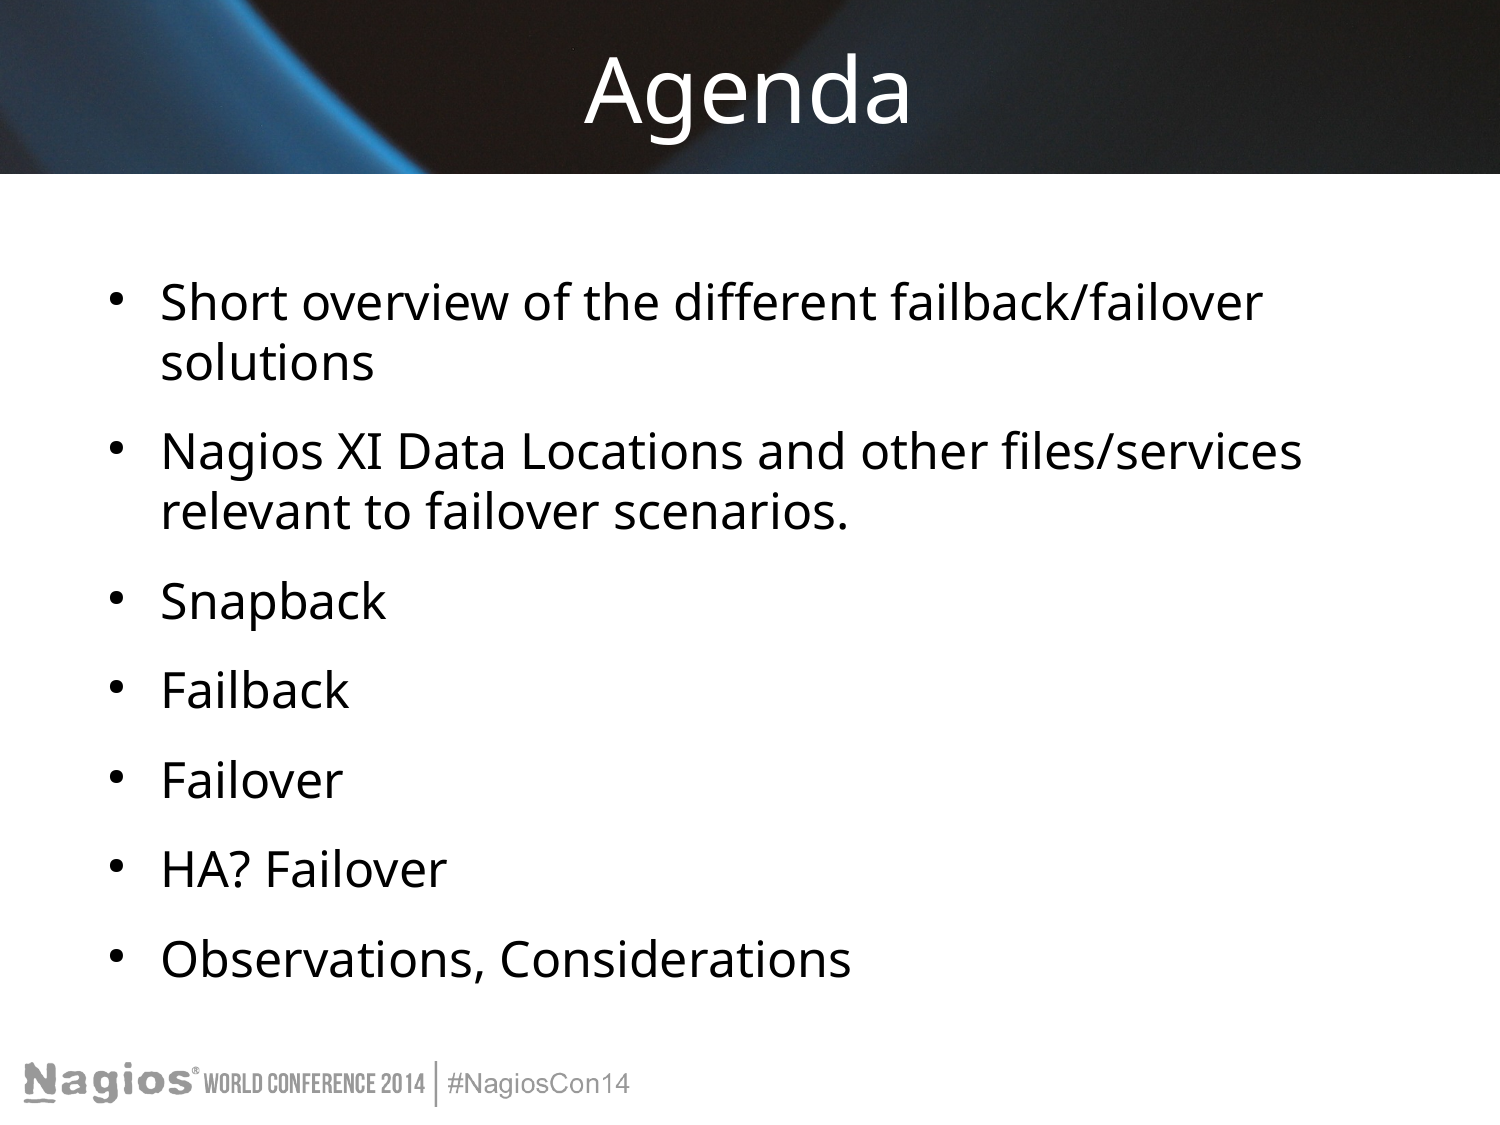

# Agenda
Short overview of the different failback/failover solutions
Nagios XI Data Locations and other files/services relevant to failover scenarios.
Snapback
Failback
Failover
HA? Failover
Observations, Considerations